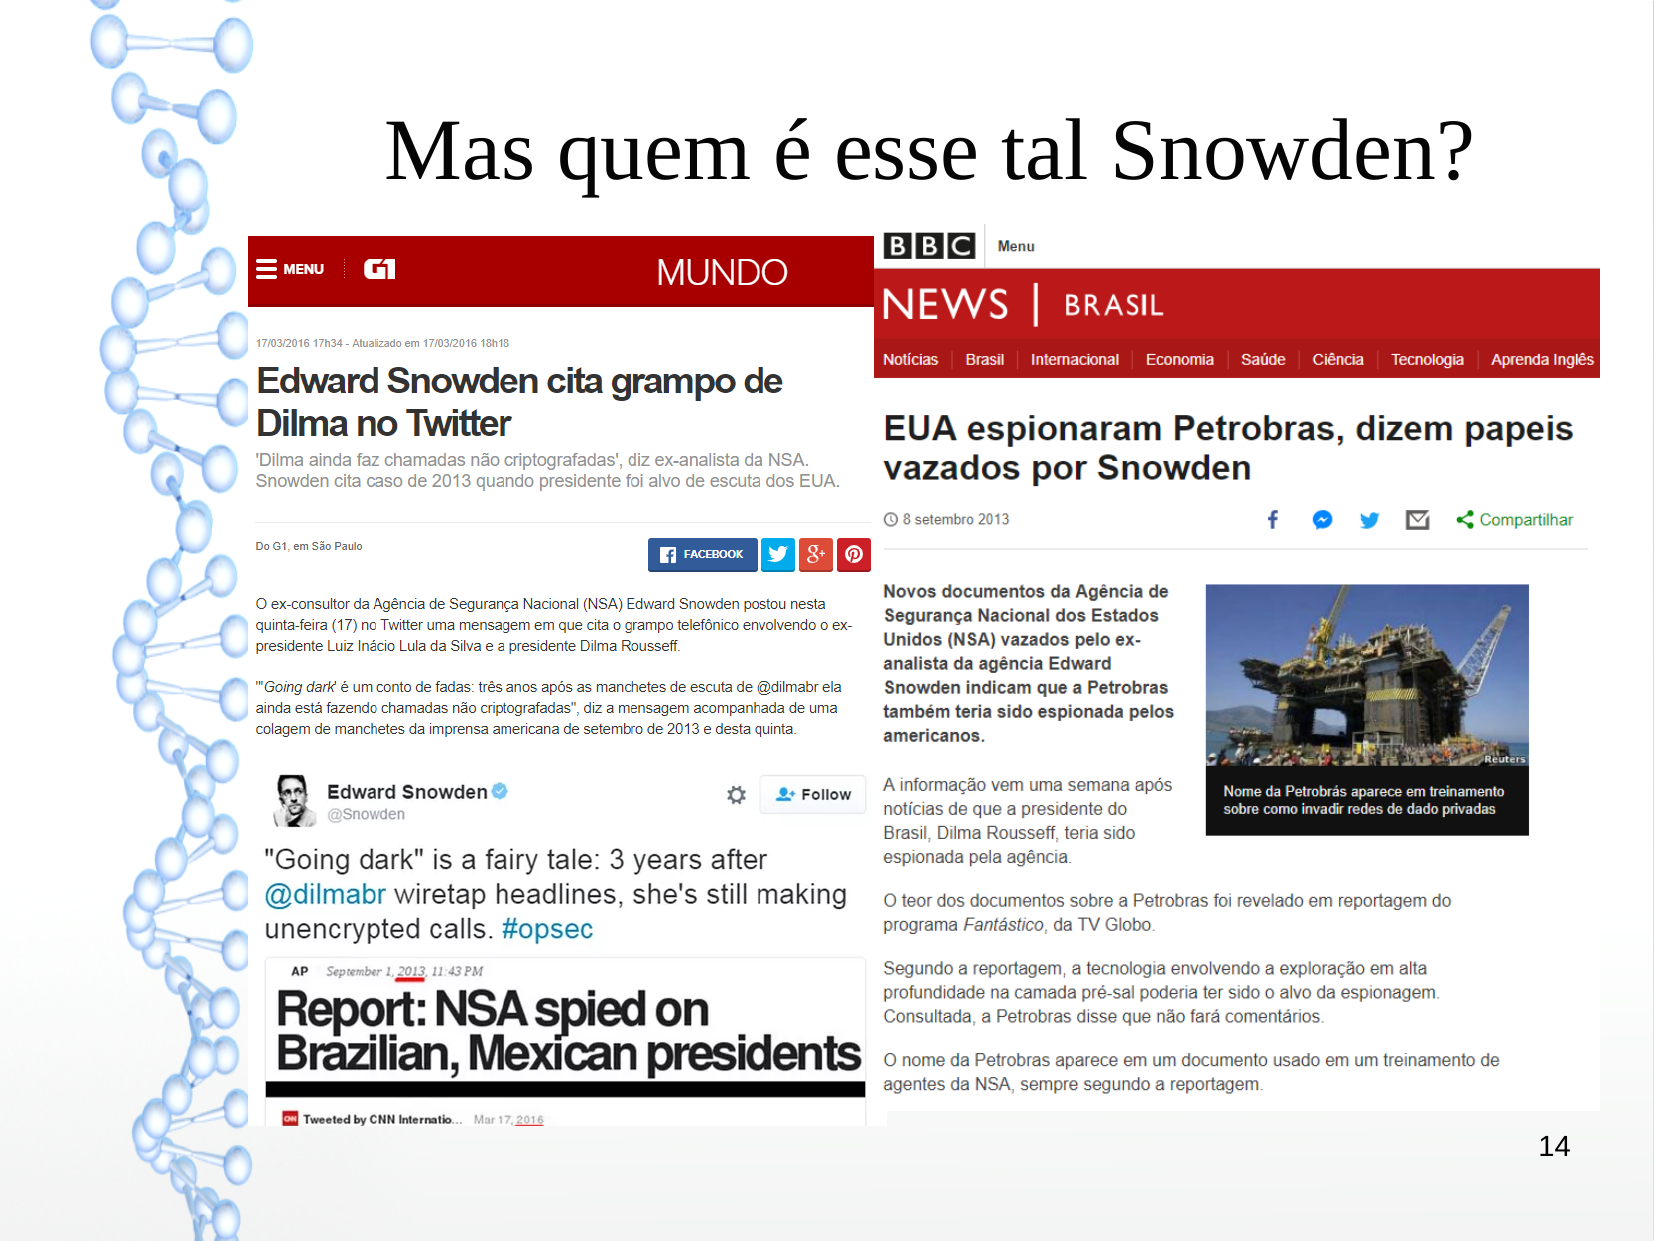

# Mas quem é esse tal Snowden?
14